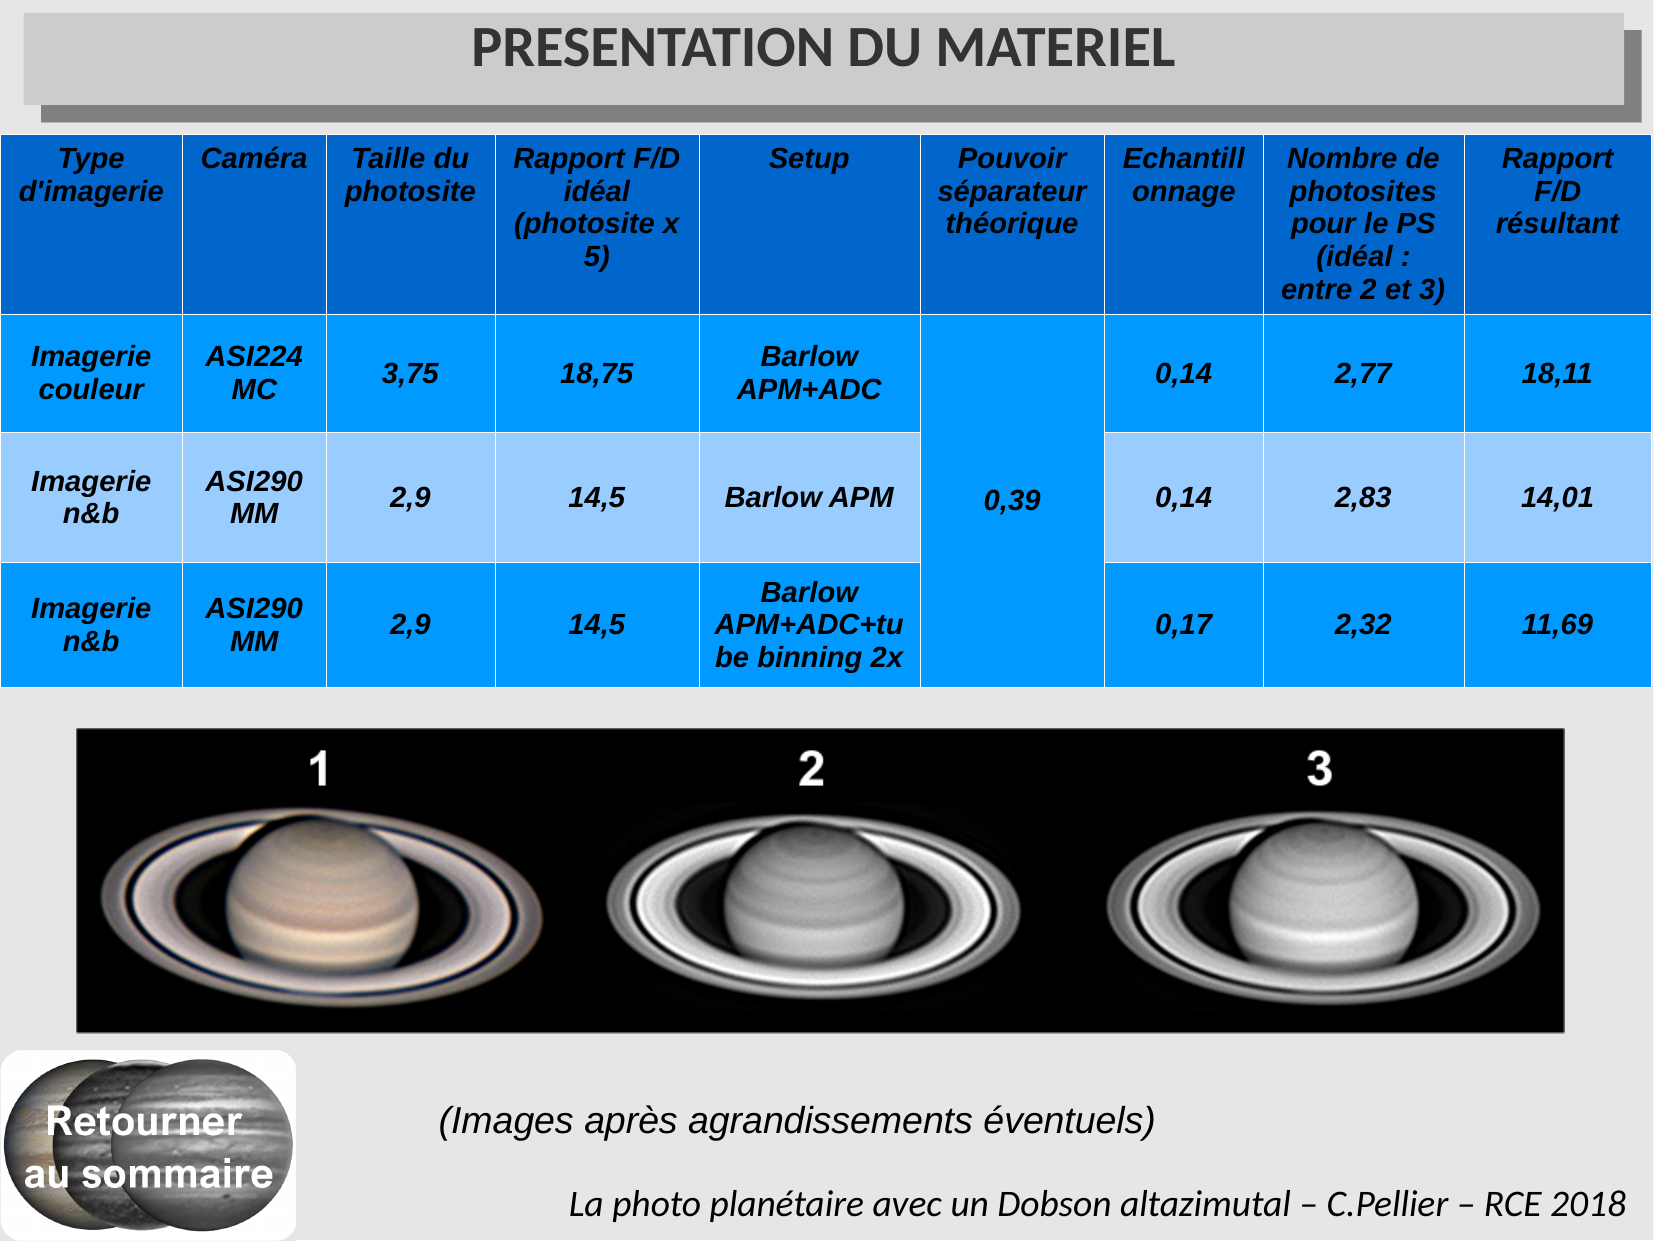

PRESENTATION DU MATERIEL
| Type d'imagerie | Caméra | Taille du photosite | Rapport F/D idéal (photosite x 5) | Setup | Pouvoir séparateur théorique | Echantillonnage | Nombre de photosites pour le PS (idéal : entre 2 et 3) | Rapport F/D résultant |
| --- | --- | --- | --- | --- | --- | --- | --- | --- |
| Imagerie couleur | ASI224MC | 3,75 | 18,75 | Barlow APM+ADC | 0,39 | 0,14 | 2,77 | 18,11 |
| Imagerie n&b | ASI290MM | 2,9 | 14,5 | Barlow APM | | 0,14 | 2,83 | 14,01 |
| Imagerie n&b | ASI290MM | 2,9 | 14,5 | Barlow APM+ADC+tube binning 2x | | 0,17 | 2,32 | 11,69 |
(Images après agrandissements éventuels)
La photo planétaire avec un Dobson altazimutal – C.Pellier – RCE 2018